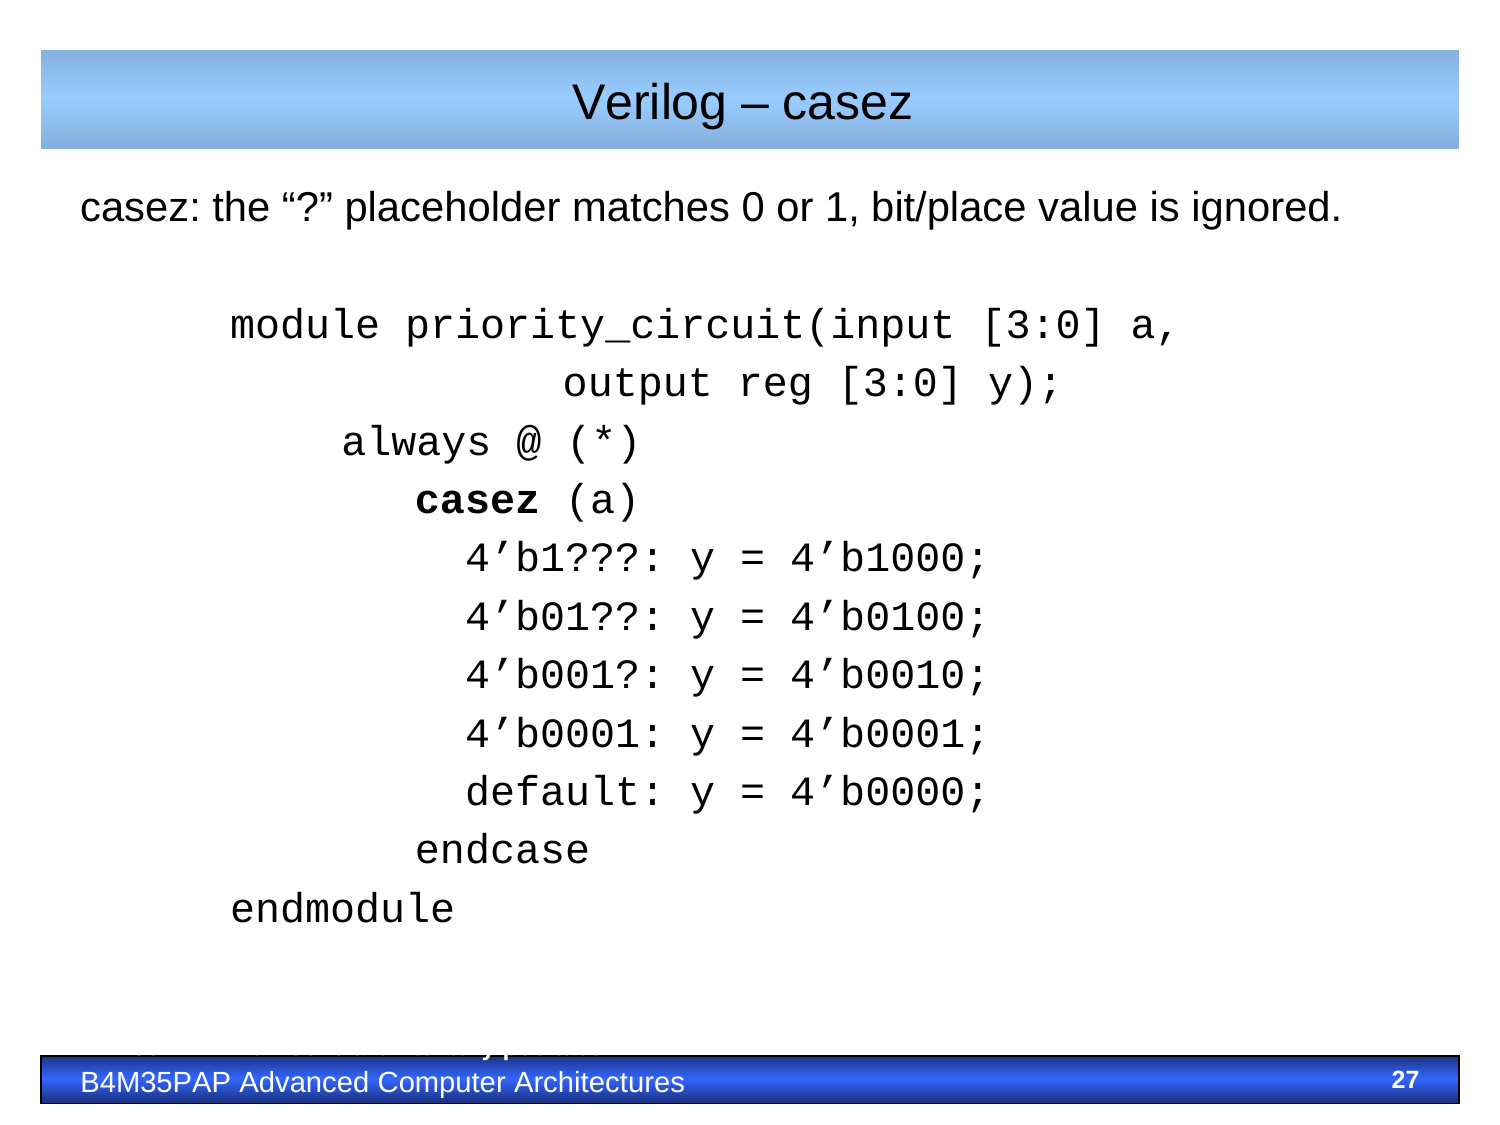

# Verilog – casez
casez: the “?” placeholder matches 0 or 1, bit/place value is ignored.
module priority_circuit(input [3:0] a,
					output reg [3:0] y);
		always @ (*)
			casez (a)
			 4’b1???: y = 4’b1000;
			 4’b01??: y = 4’b0100;
			 4’b001?: y = 4’b0010;
			 4’b0001: y = 4’b0001;
			 default: y = 4’b0000;
			endcase
endmodule
A4M36PAP Pokročilé architektury počítačů